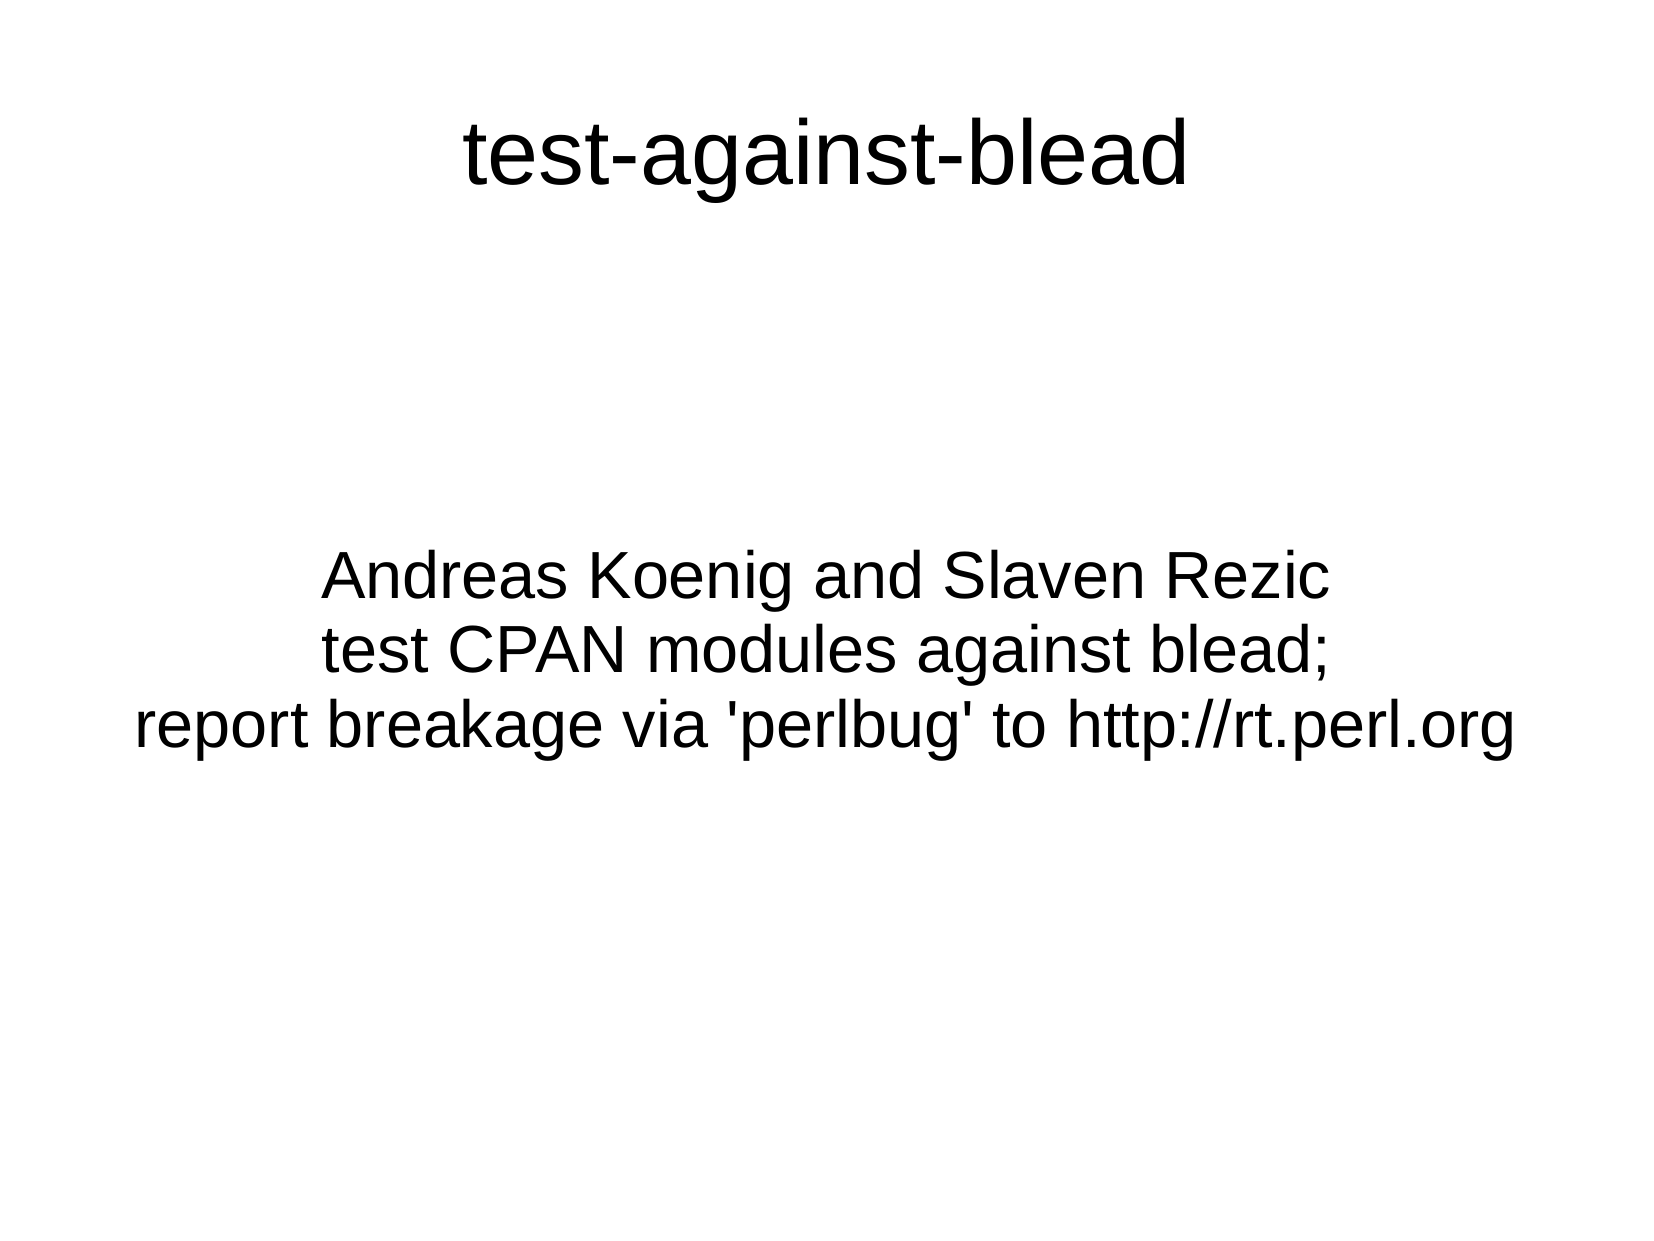

# test-against-blead
Andreas Koenig and Slaven Rezic
test CPAN modules against blead;
report breakage via 'perlbug' to http://rt.perl.org